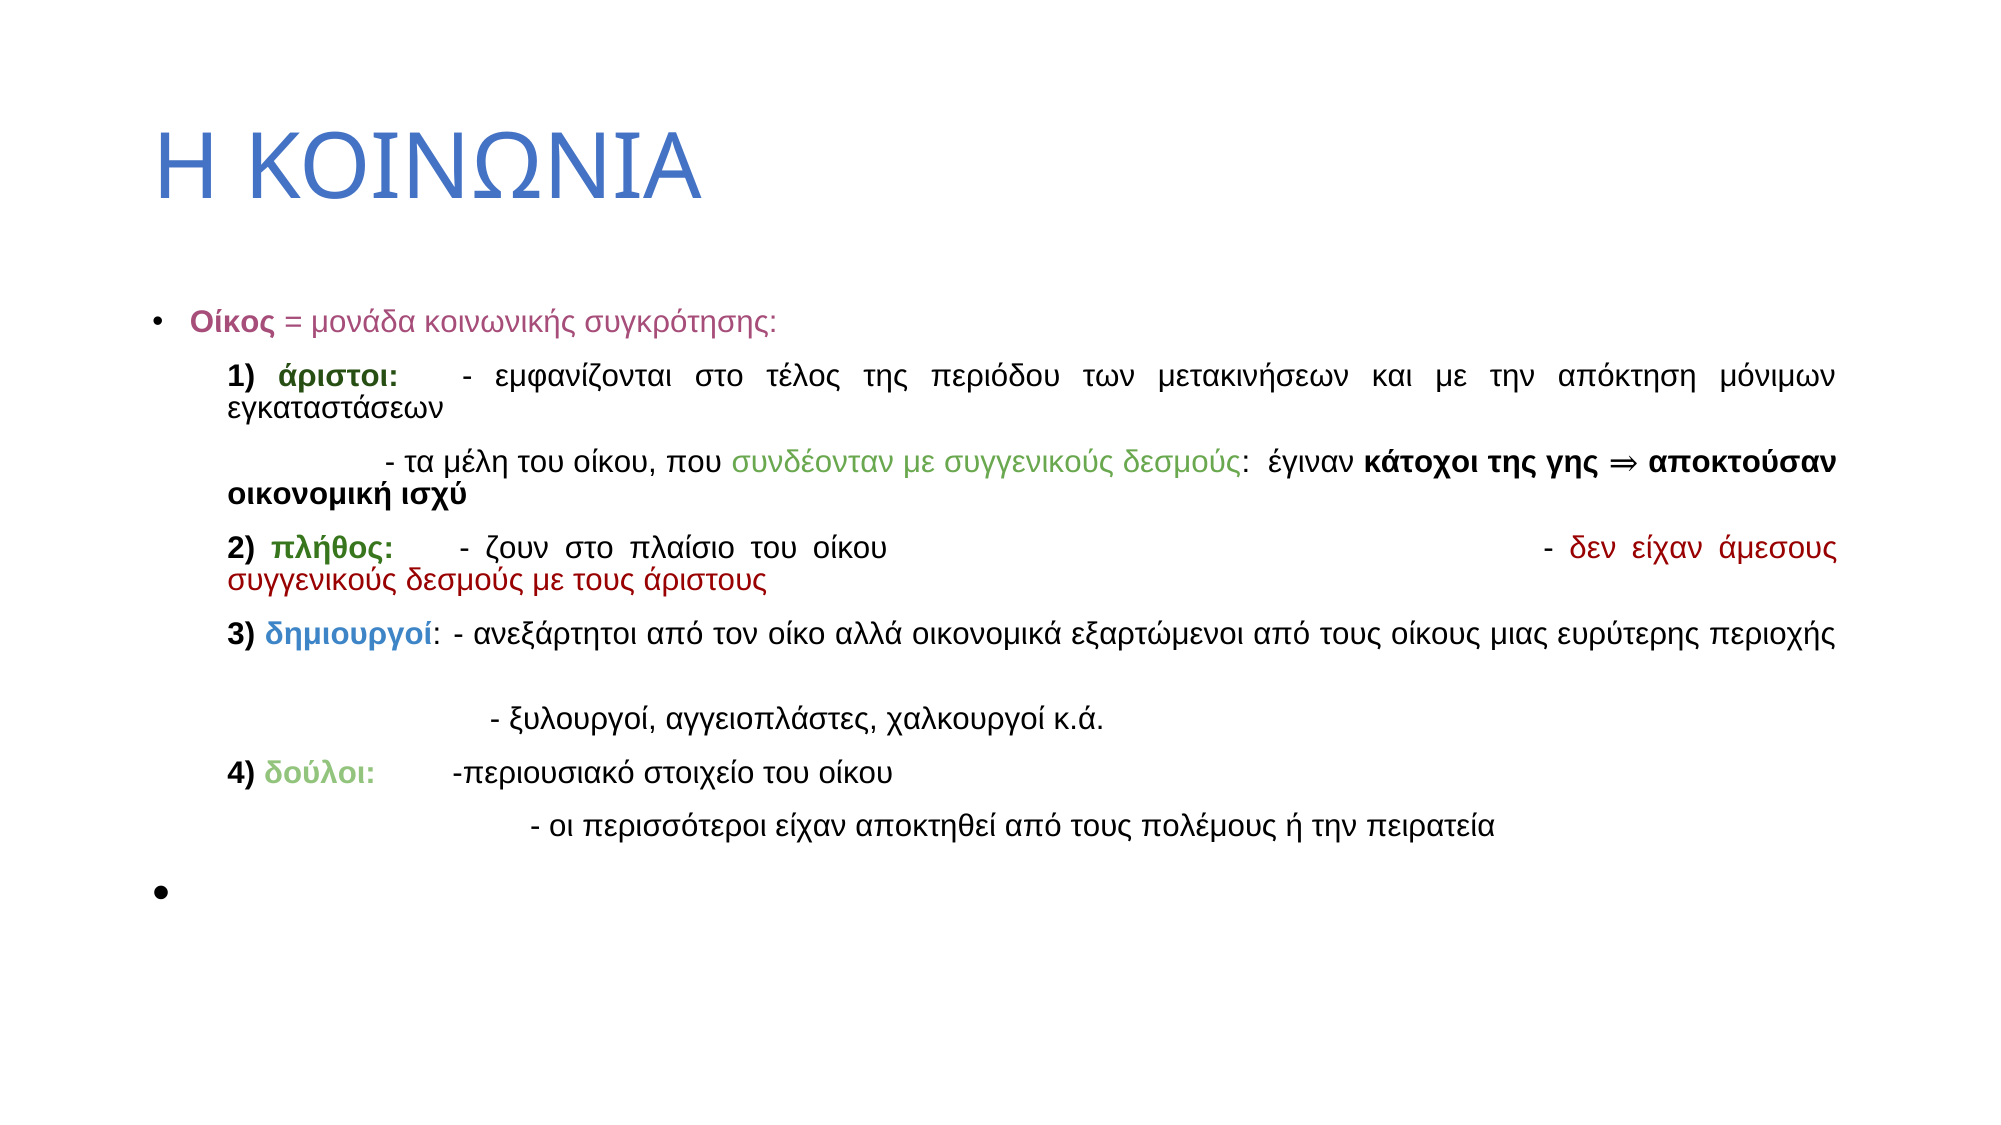

# Η ΚΟΙΝΩΝΙΑ
Οίκος = μονάδα κοινωνικής συγκρότησης:
1) άριστοι:    - εμφανίζονται στο τέλος της περιόδου των μετακινήσεων και με την απόκτηση μόνιμων εγκαταστάσεων
	 - τα μέλη του οίκου, που συνδέονταν με συγγενικούς δεσμούς:  έγιναν κάτοχοι της γης ⇒ αποκτούσαν οικονομική ισχύ
2) πλήθος:	- ζουν στο πλαίσιο του οίκου									- δεν είχαν άμεσους συγγενικούς δεσμούς με τους άριστους
3) δημιουργοί:	- ανεξάρτητοι από τον οίκο αλλά οικονομικά εξαρτώμενοι από τους οίκους μιας ευρύτερης περιοχής
 - ξυλουργοί, αγγειοπλάστες, χαλκουργοί κ.ά.
4) δούλοι:  	-περιουσιακό στοιχείο του οίκου
 - οι περισσότεροι είχαν αποκτηθεί από τους πολέμους ή την πειρατεία